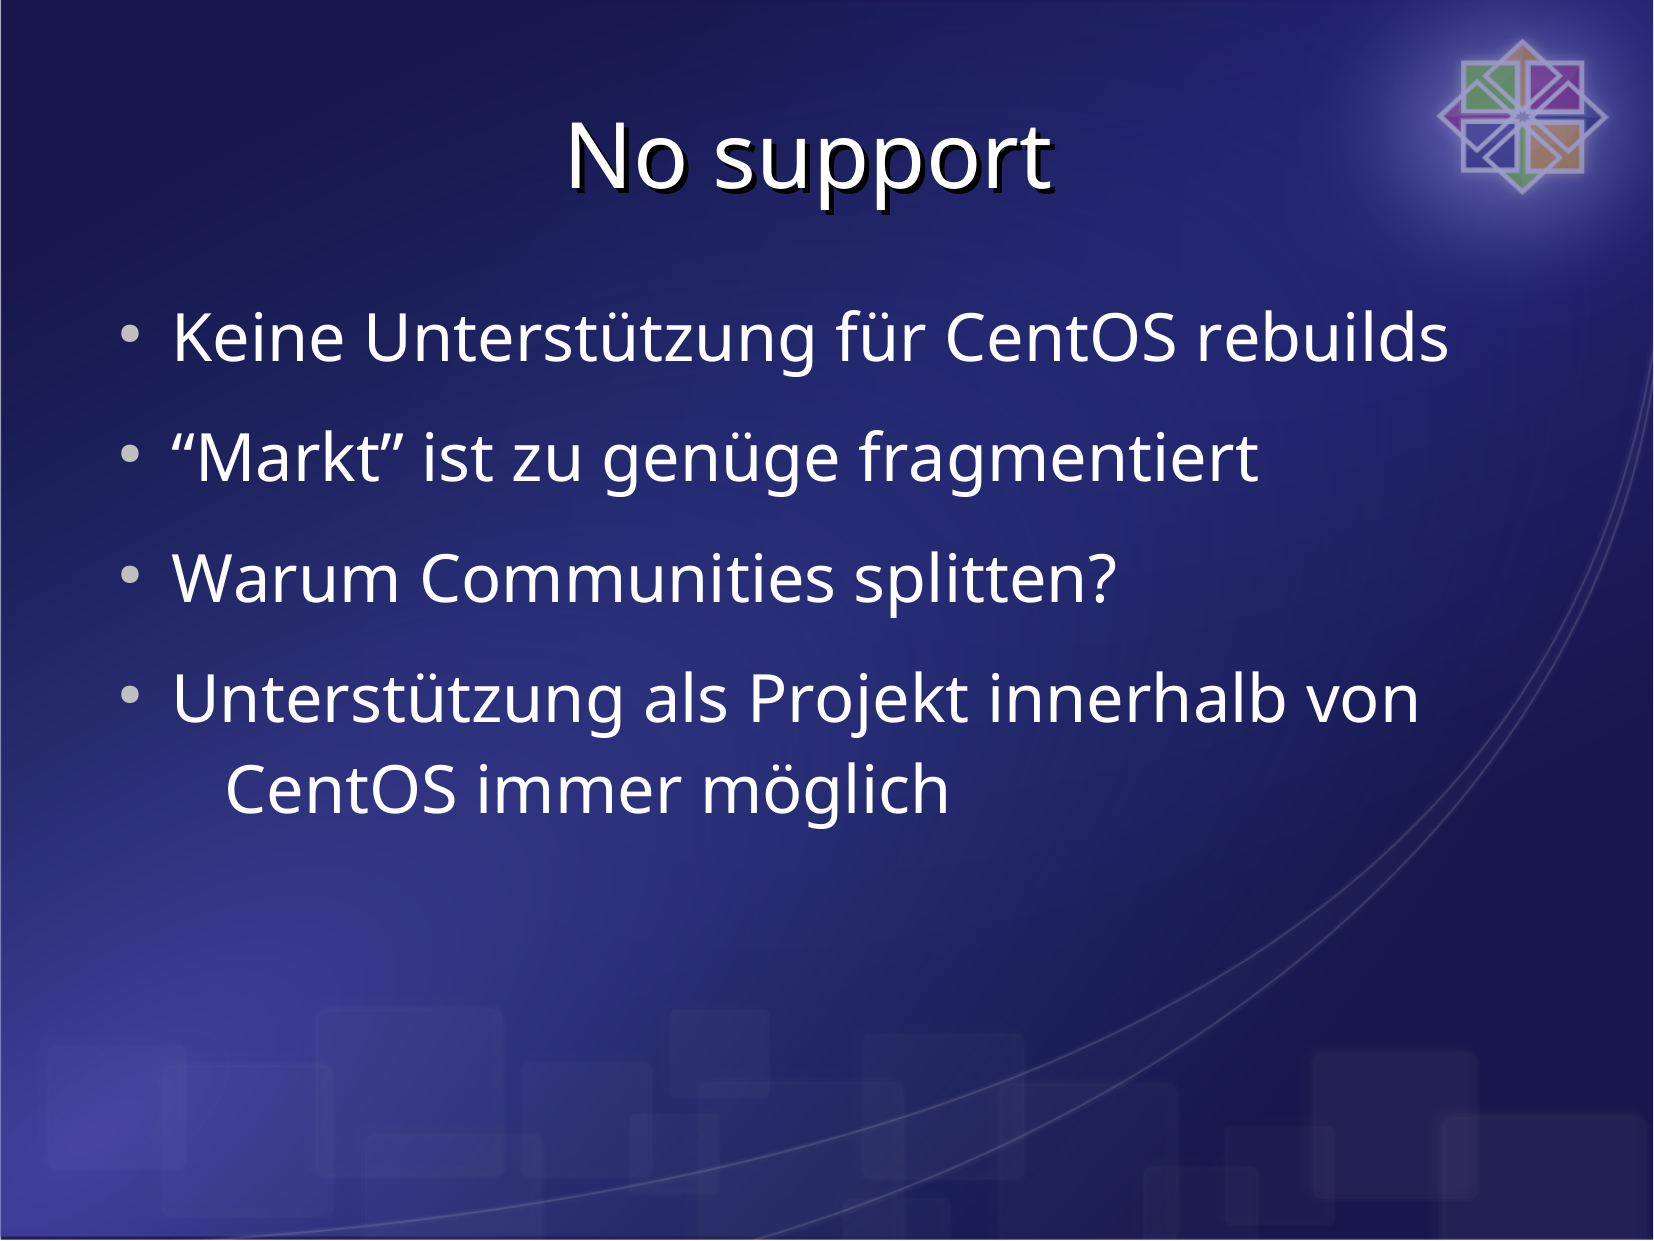

# No support
Keine Unterstützung für CentOS rebuilds
“Markt” ist zu genüge fragmentiert
Warum Communities splitten?
Unterstützung als Projekt innerhalb von CentOS immer möglich